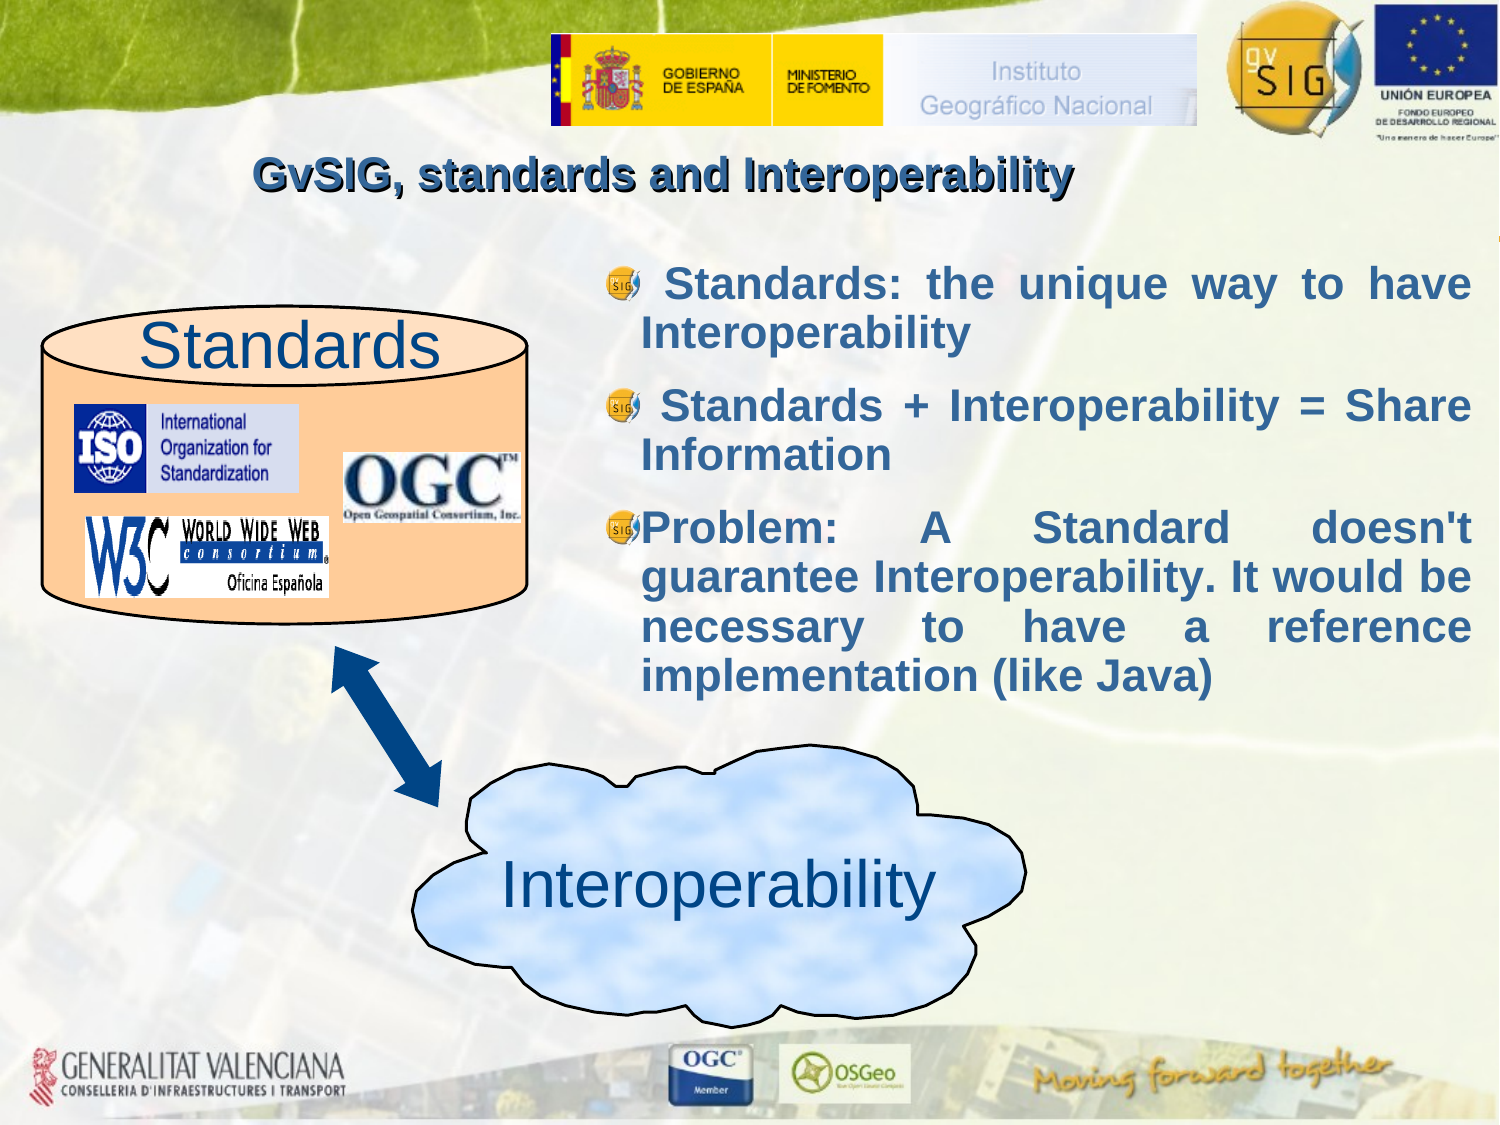

GvSIG, standards and Interoperability
 Standards: the unique way to have Interoperability
 Standards + Interoperability = Share Information
Problem: A Standard doesn't guarantee Interoperability. It would be necessary to have a reference implementation (like Java)
Standards
Interoperability